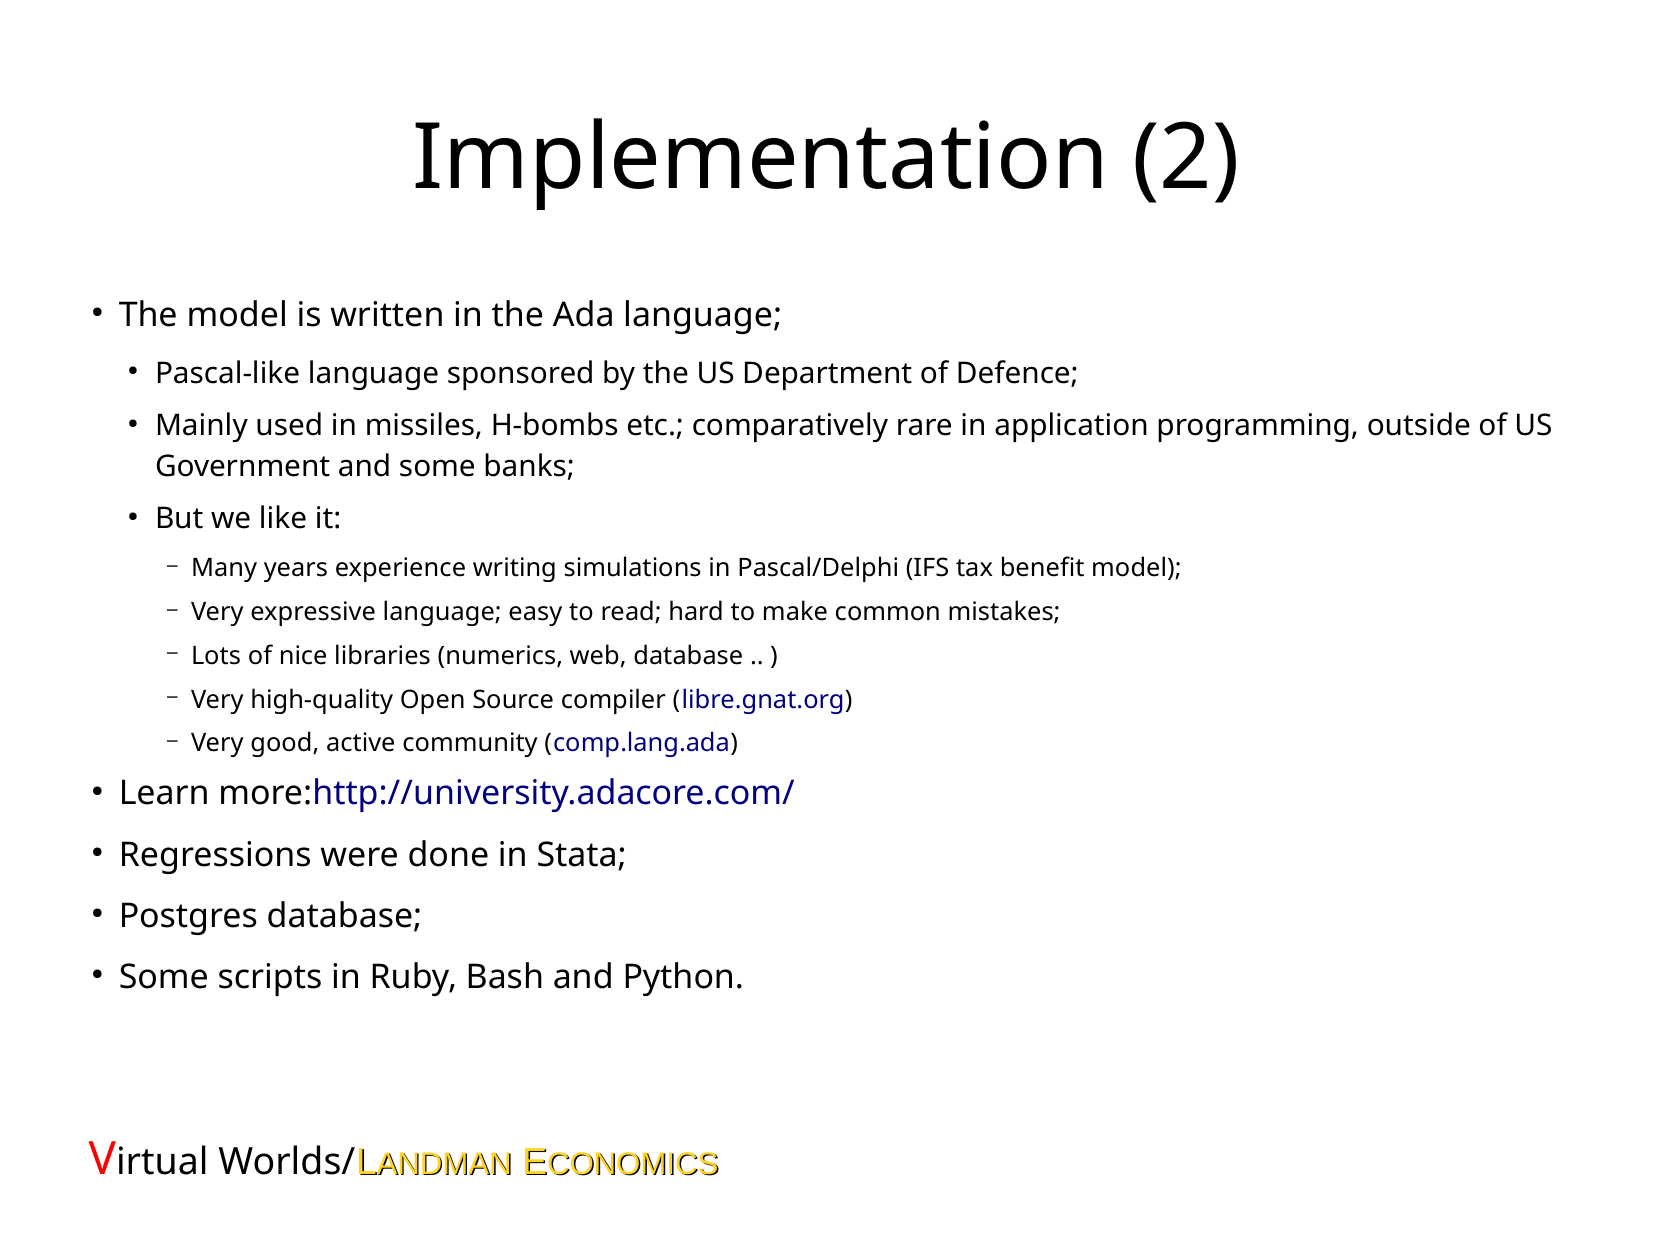

# Implementation (2)
The model is written in the Ada language;
Pascal-like language sponsored by the US Department of Defence;
Mainly used in missiles, H-bombs etc.; comparatively rare in application programming, outside of US Government and some banks;
But we like it:
Many years experience writing simulations in Pascal/Delphi (IFS tax benefit model);
Very expressive language; easy to read; hard to make common mistakes;
Lots of nice libraries (numerics, web, database .. )
Very high-quality Open Source compiler (libre.gnat.org)
Very good, active community (comp.lang.ada)
Learn more:http://university.adacore.com/
Regressions were done in Stata;
Postgres database;
Some scripts in Ruby, Bash and Python.